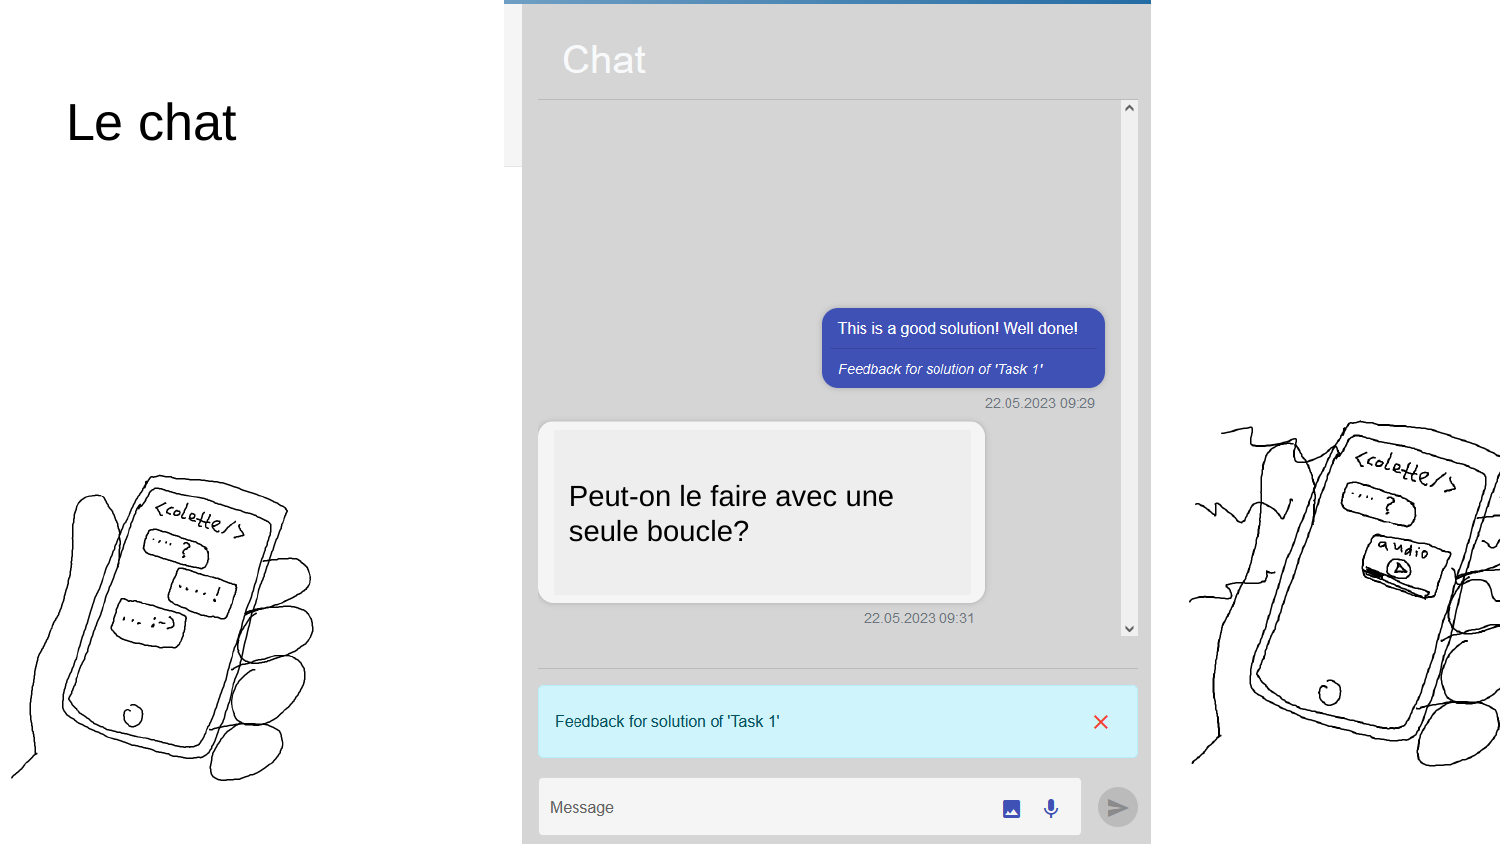

# Le chat
Peut-on le faire avec une seule boucle?